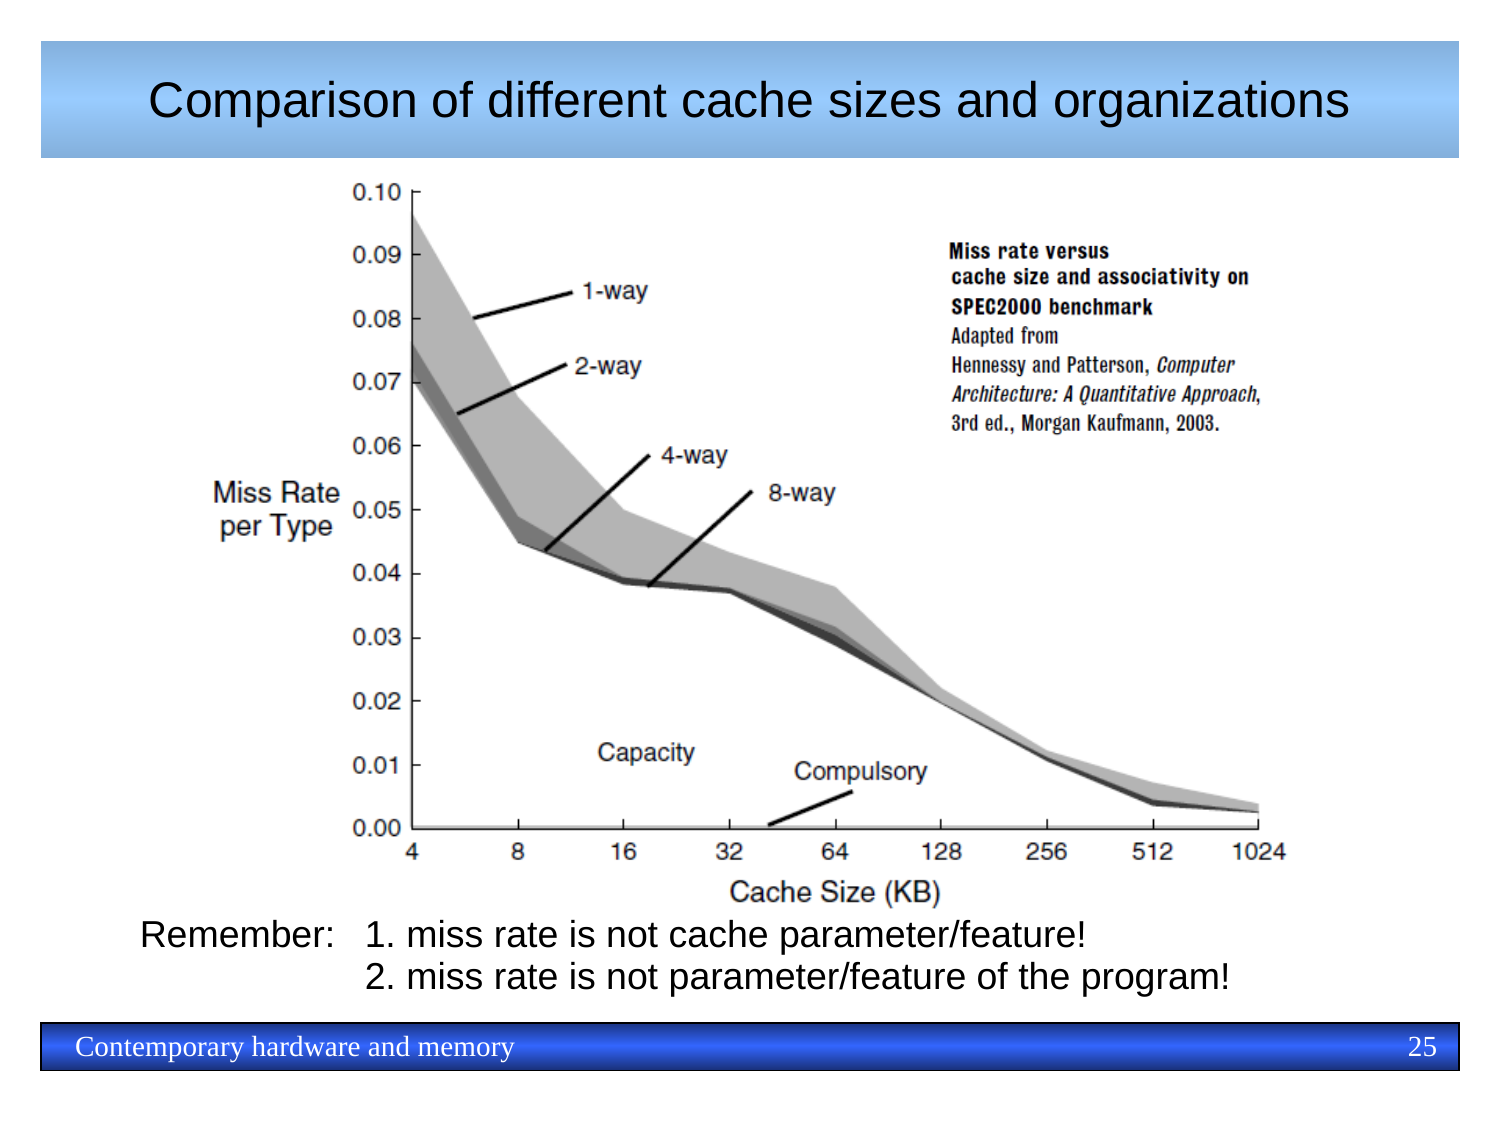

# Comparison of different cache sizes and organizations
Remember:	1. miss rate is not cache parameter/feature!
	2. miss rate is not parameter/feature of the program!
Contemporary hardware and memory
25